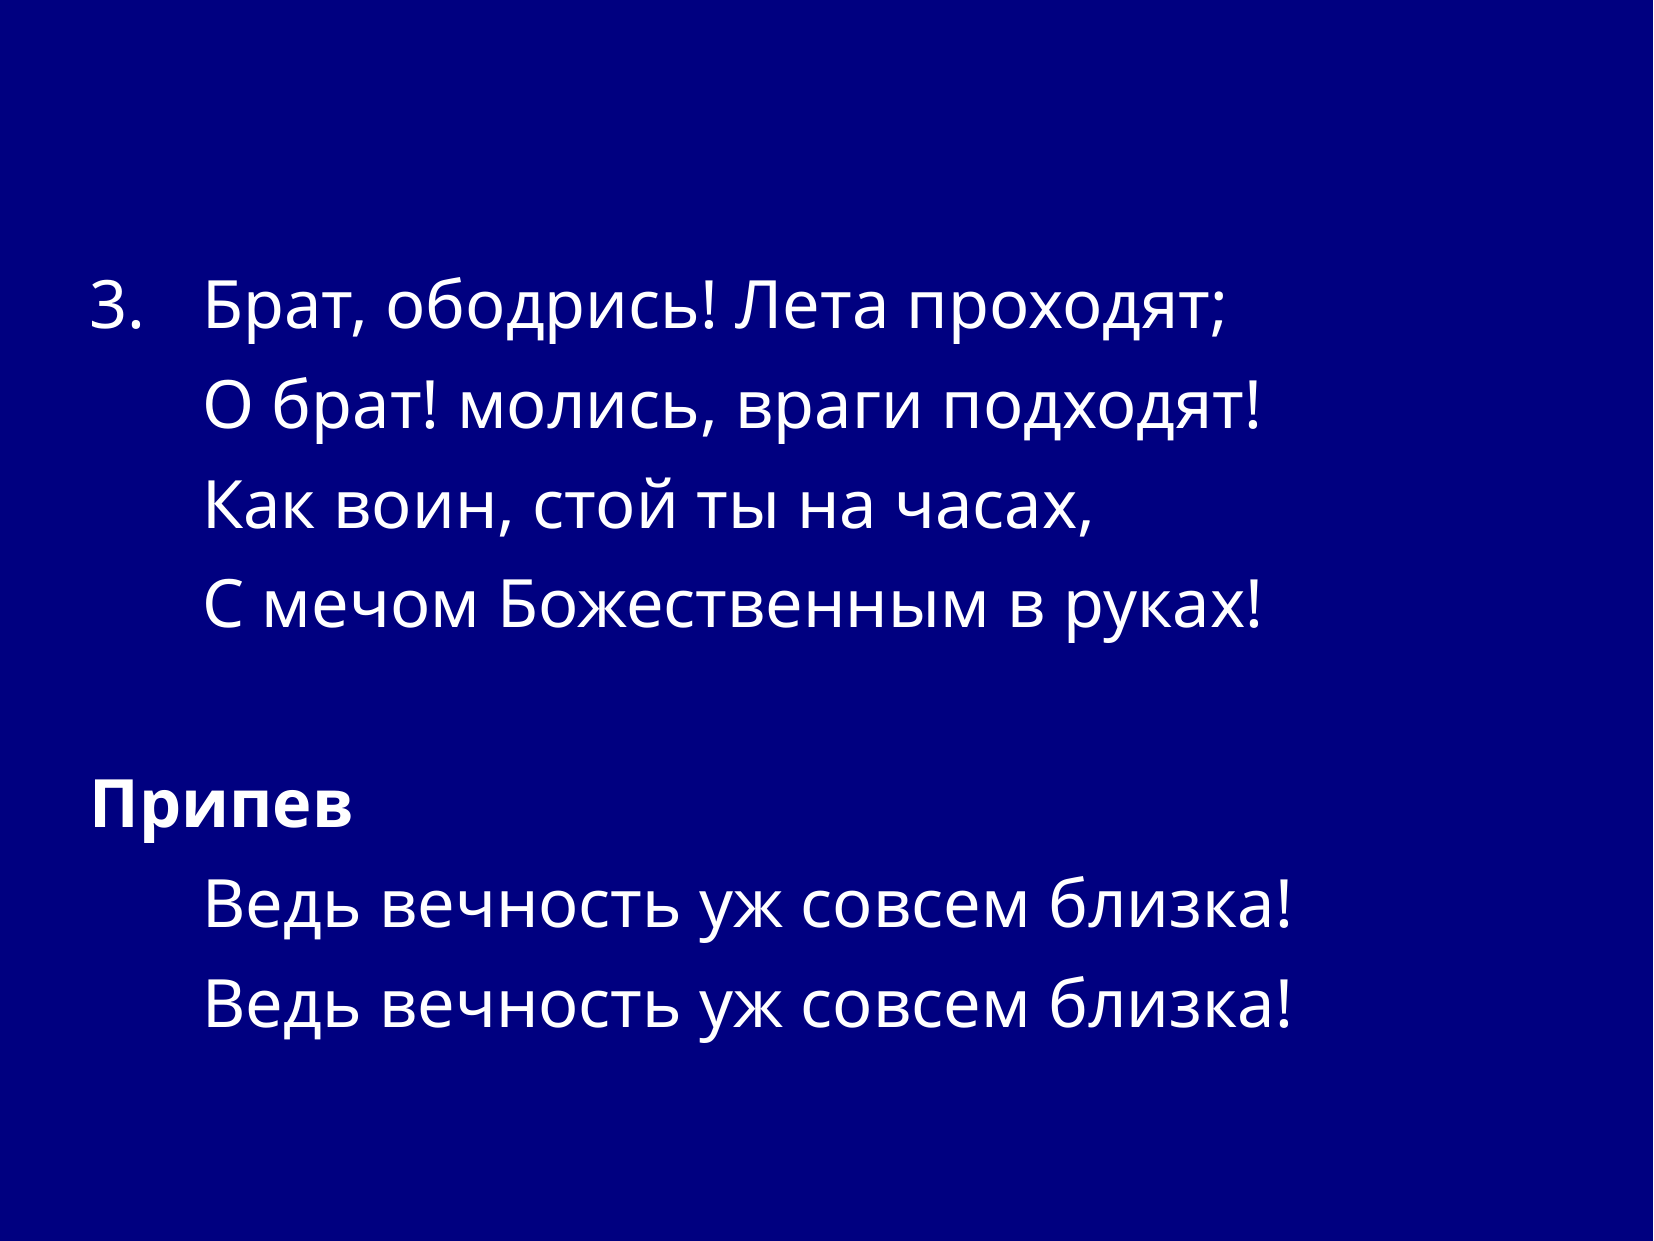

3.	Брат, ободрись! Лета проходят;
	О брат! молись, враги подходят!
	Как воин, стой ты на часах,
	С мечом Божественным в руках!
Припев
	Ведь вечность уж совсем близка!
	Ведь вечность уж совсем близка!